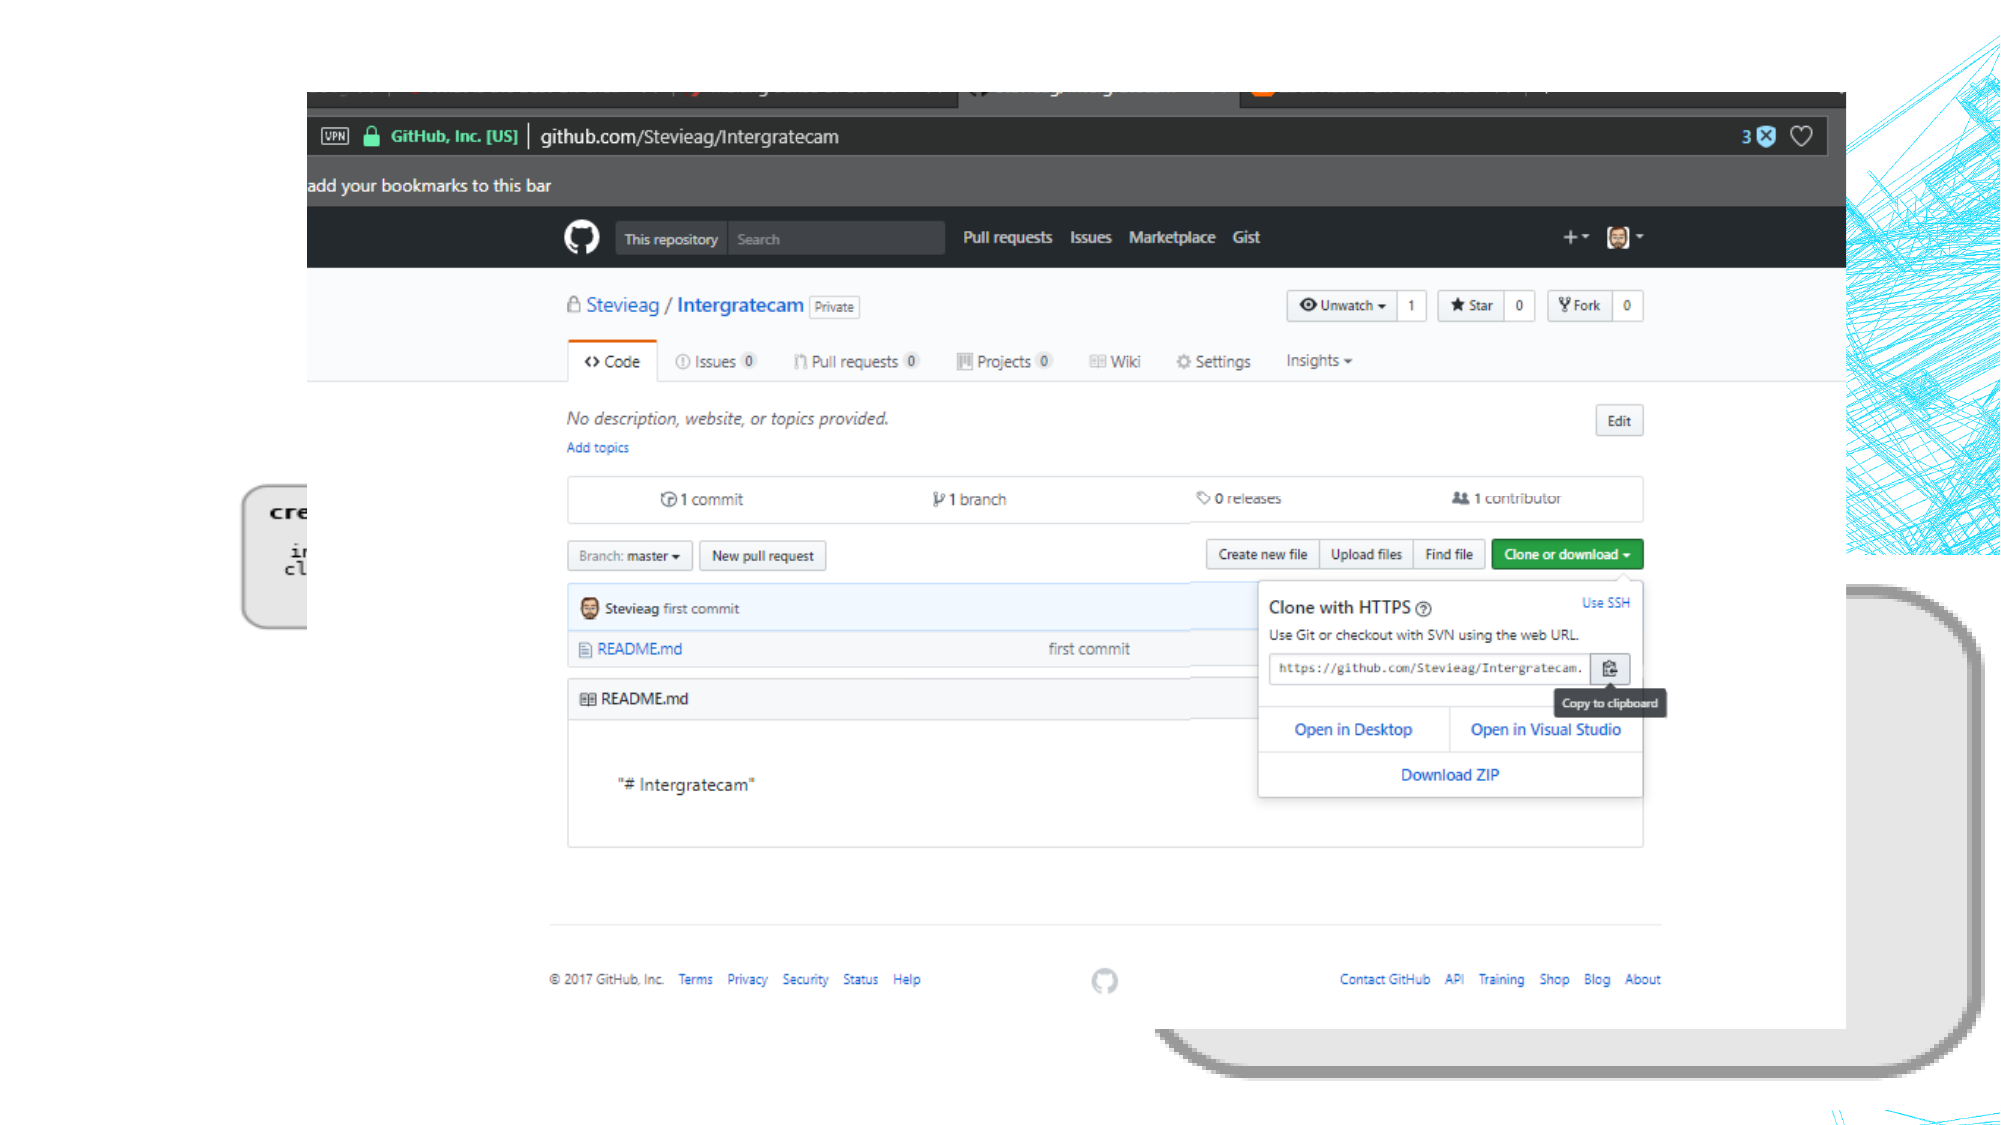

Here is the start of or git repo
Navigate to the folder to hold the program or holding the program
(>cd /home/compsoc/myprg/
>git init
>git add
If pulling a program from git
>git clone git://….